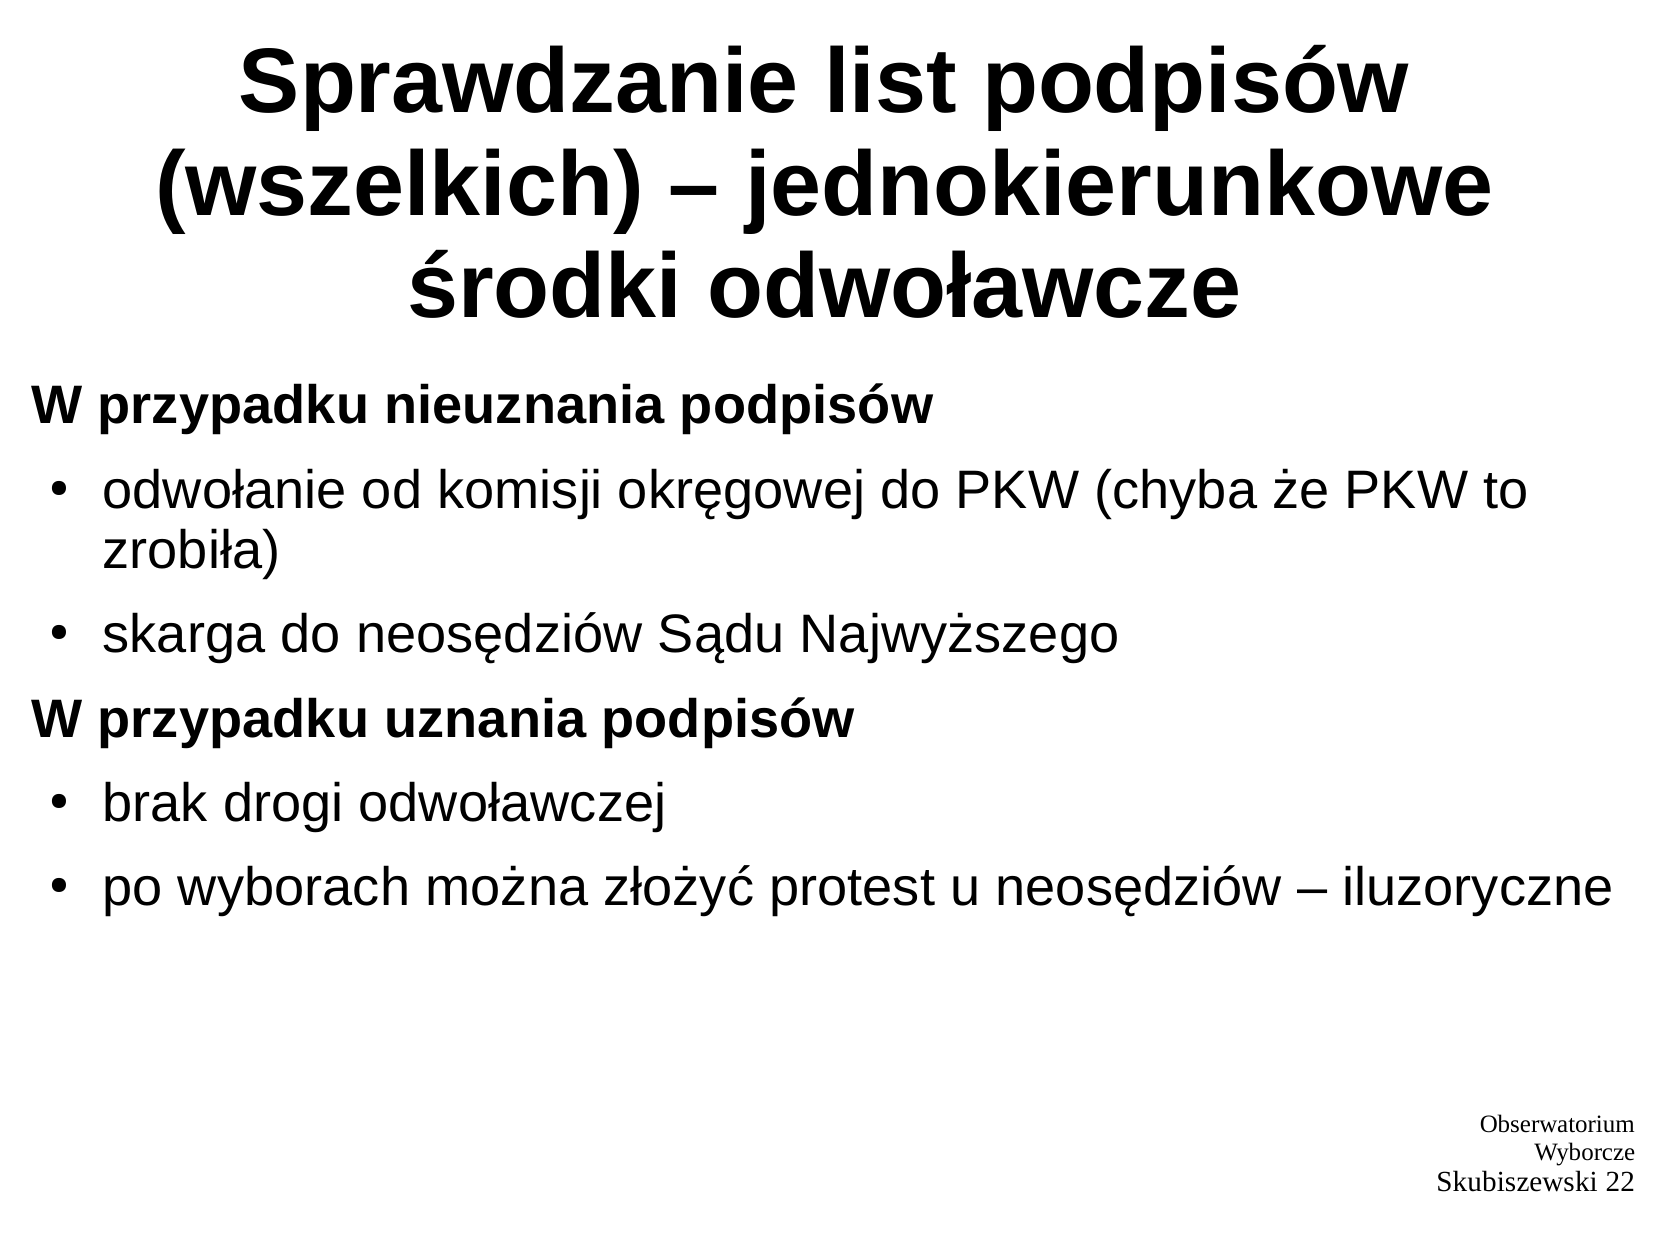

# Sprawdzanie list podpisów (wszelkich) – jednokierunkowe środki odwoławcze
W przypadku nieuznania podpisów
odwołanie od komisji okręgowej do PKW (chyba że PKW to zrobiła)
skarga do neosędziów Sądu Najwyższego
W przypadku uznania podpisów
brak drogi odwoławczej
po wyborach można złożyć protest u neosędziów – iluzoryczne
22